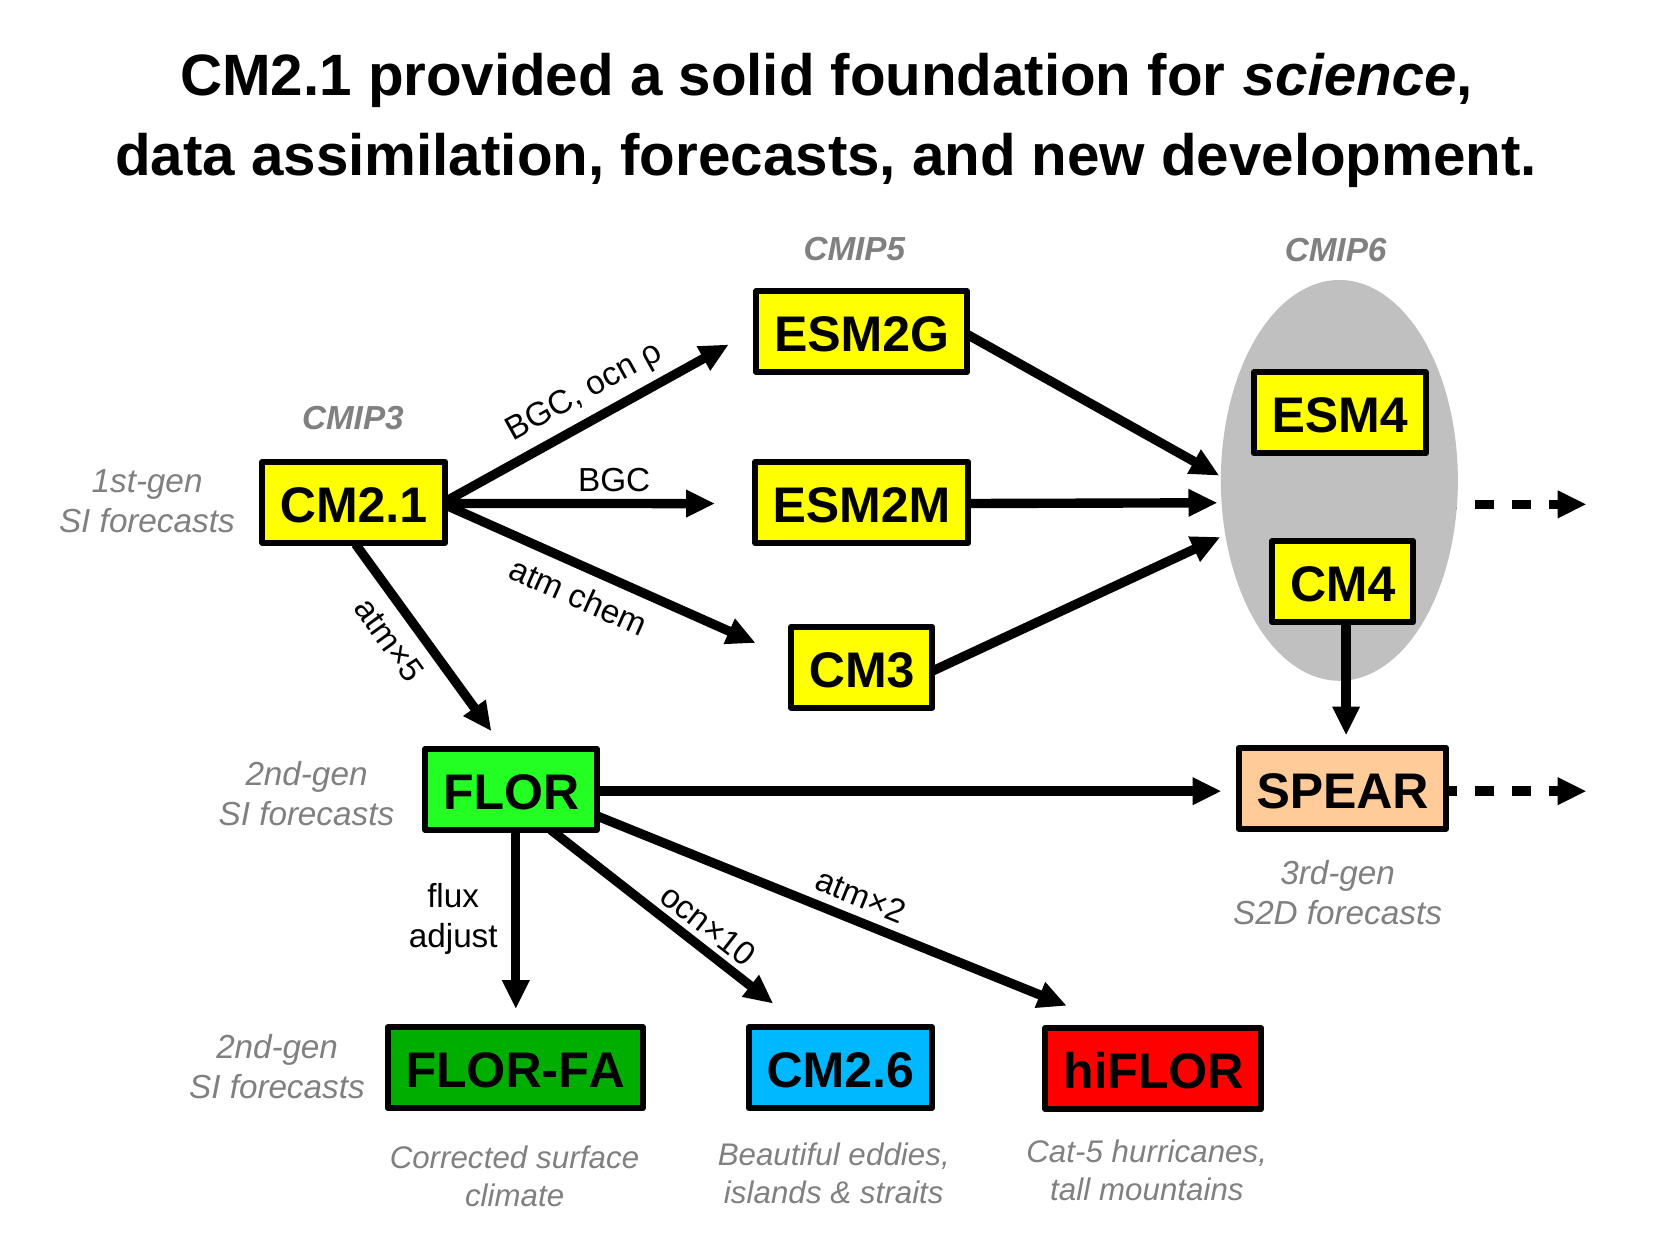

CM2.1 provided a solid foundation for science,
data assimilation, forecasts, and new development.
CMIP5
CMIP6
ESM2G
BGC, ocn ρ
ESM4
CMIP3
BGC
1st-gen
SI forecasts
CM2.1
ESM2M
CM4
atm chem
atm×5
CM3
2nd-gen
SI forecasts
SPEAR
FLOR
3rd-gen
S2D forecasts
atm×2
flux
adjust
ocn×10
2nd-gen
SI forecasts
CM2.6
FLOR-FA
hiFLOR
Cat-5 hurricanes,
tall mountains
Beautiful eddies,
islands & straits
Corrected surface
climate